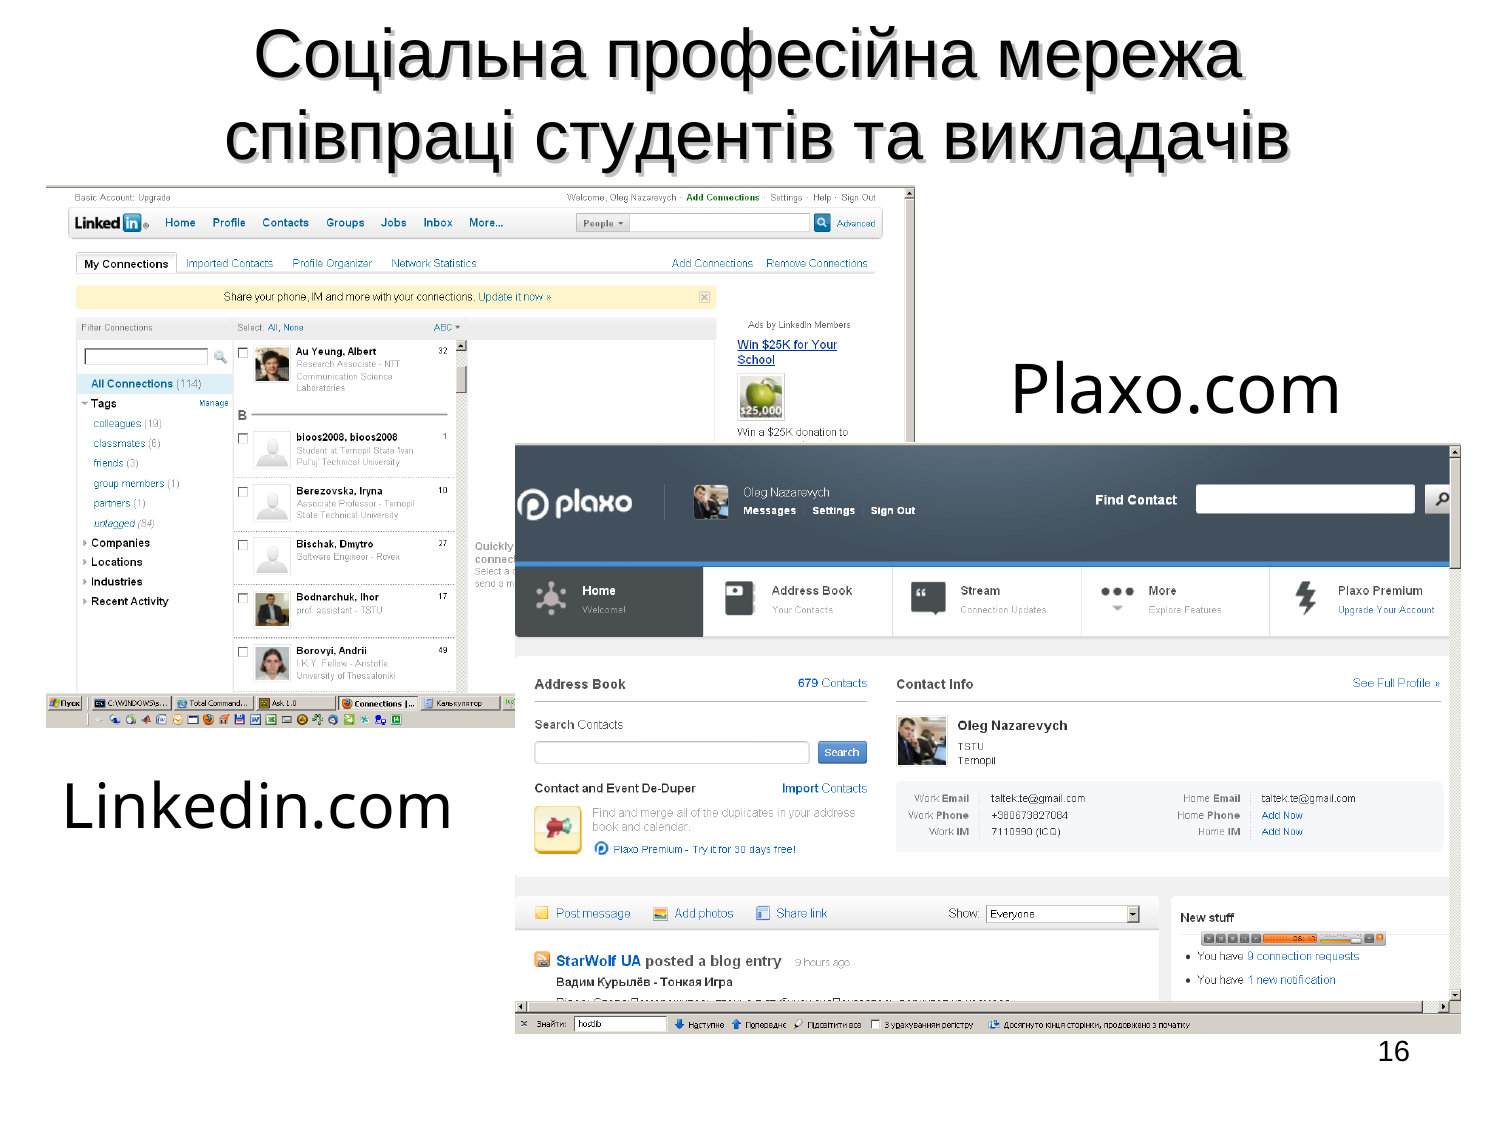

# Соціальна професійна мережа співпраці студентів та викладачів
Plaxo.com
Linkedin.com
16